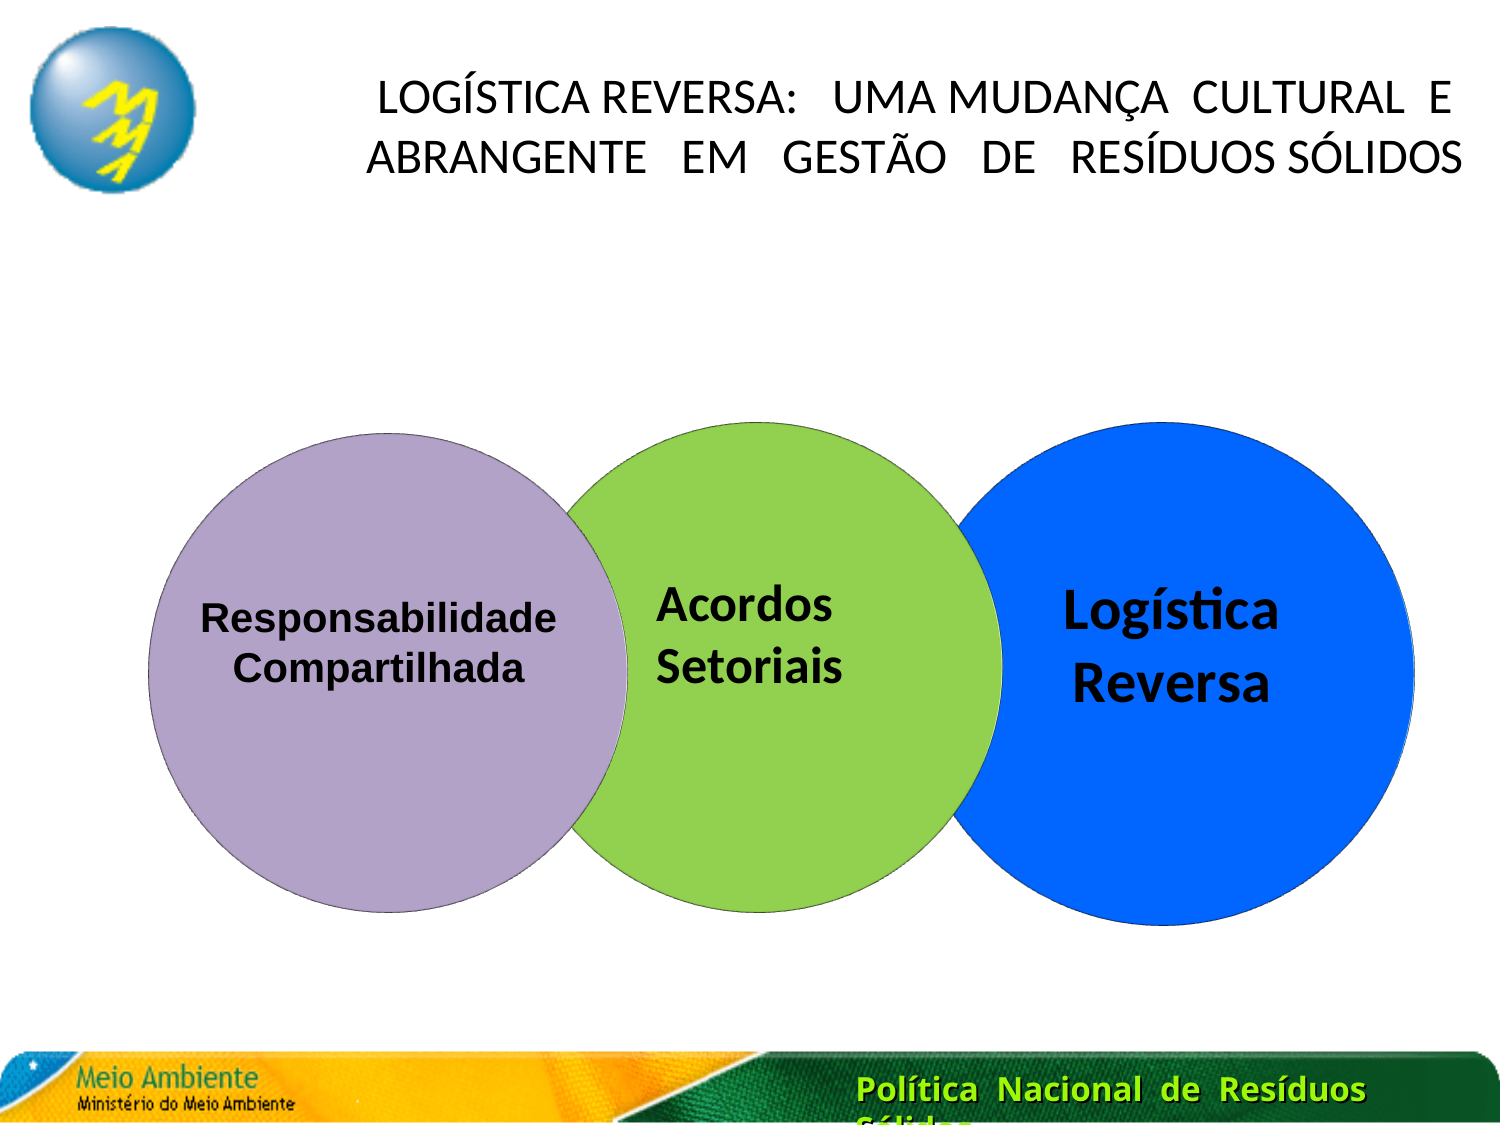

LOGÍSTICA REVERSA: UMA MUDANÇA CULTURAL E ABRANGENTE EM GESTÃO DE RESÍDUOS SÓLIDOS
Acordos Setoriais
Logística Reversa
Responsabilidade Compartilhada